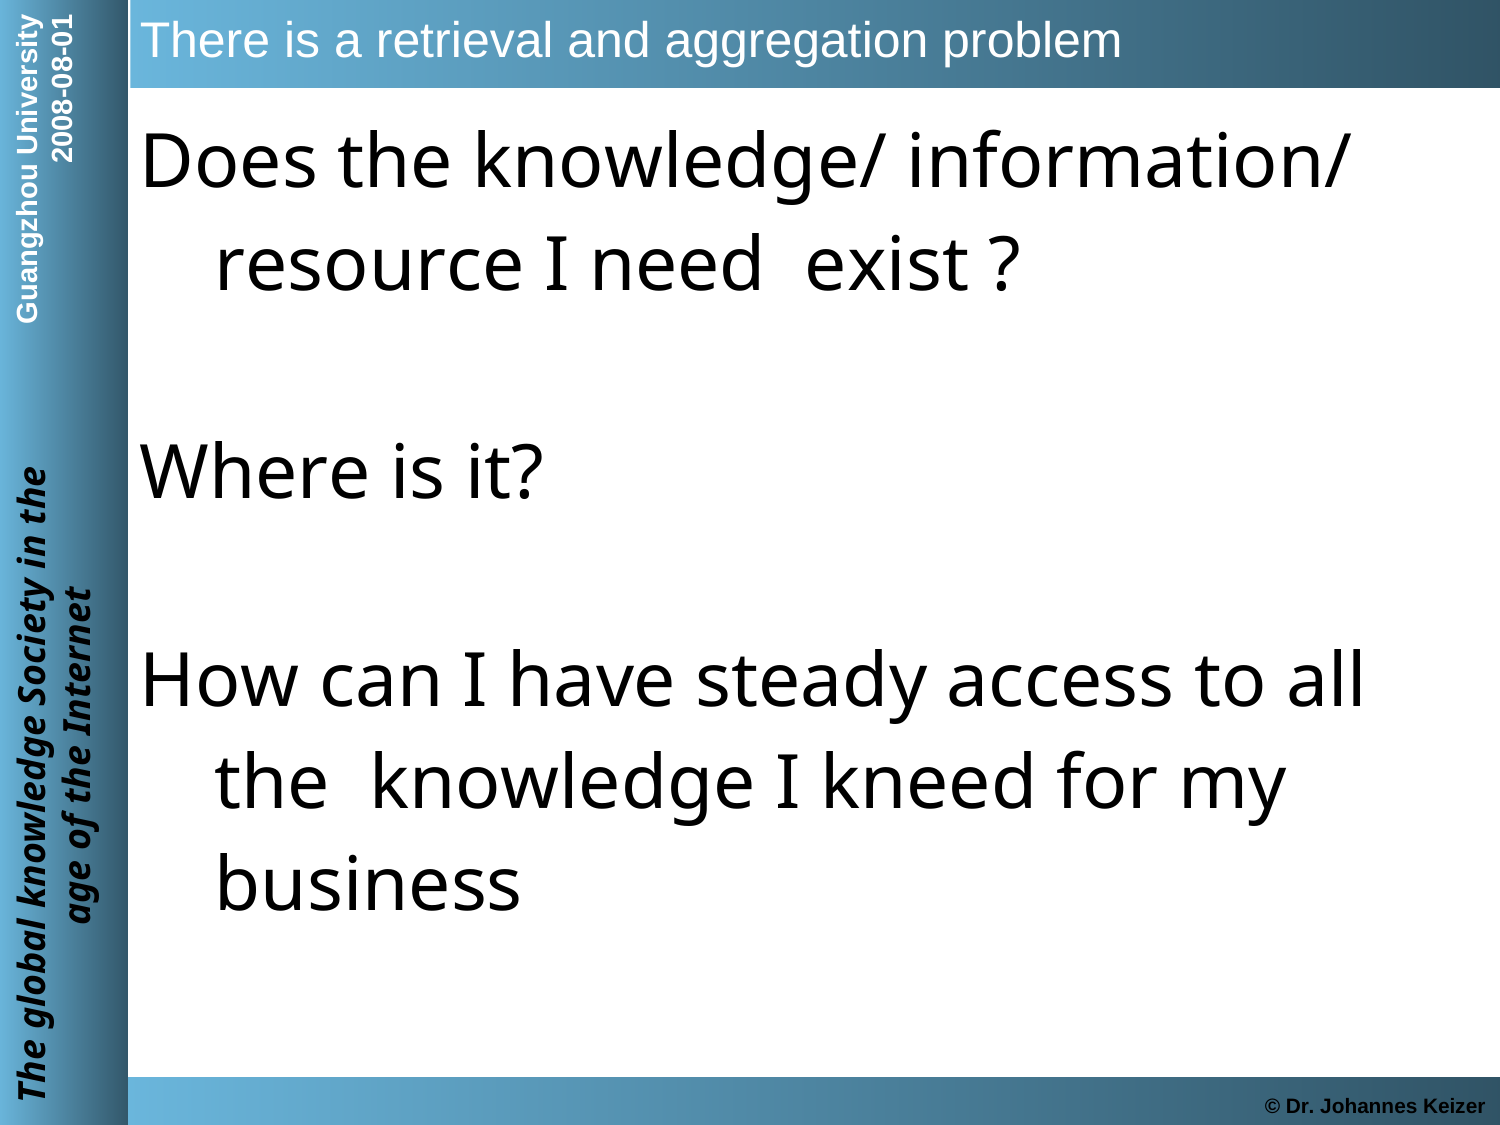

There is a retrieval and aggregation problem
# Does the knowledge/ information/ resource I need exist ?
Where is it?
How can I have steady access to all the knowledge I kneed for my business